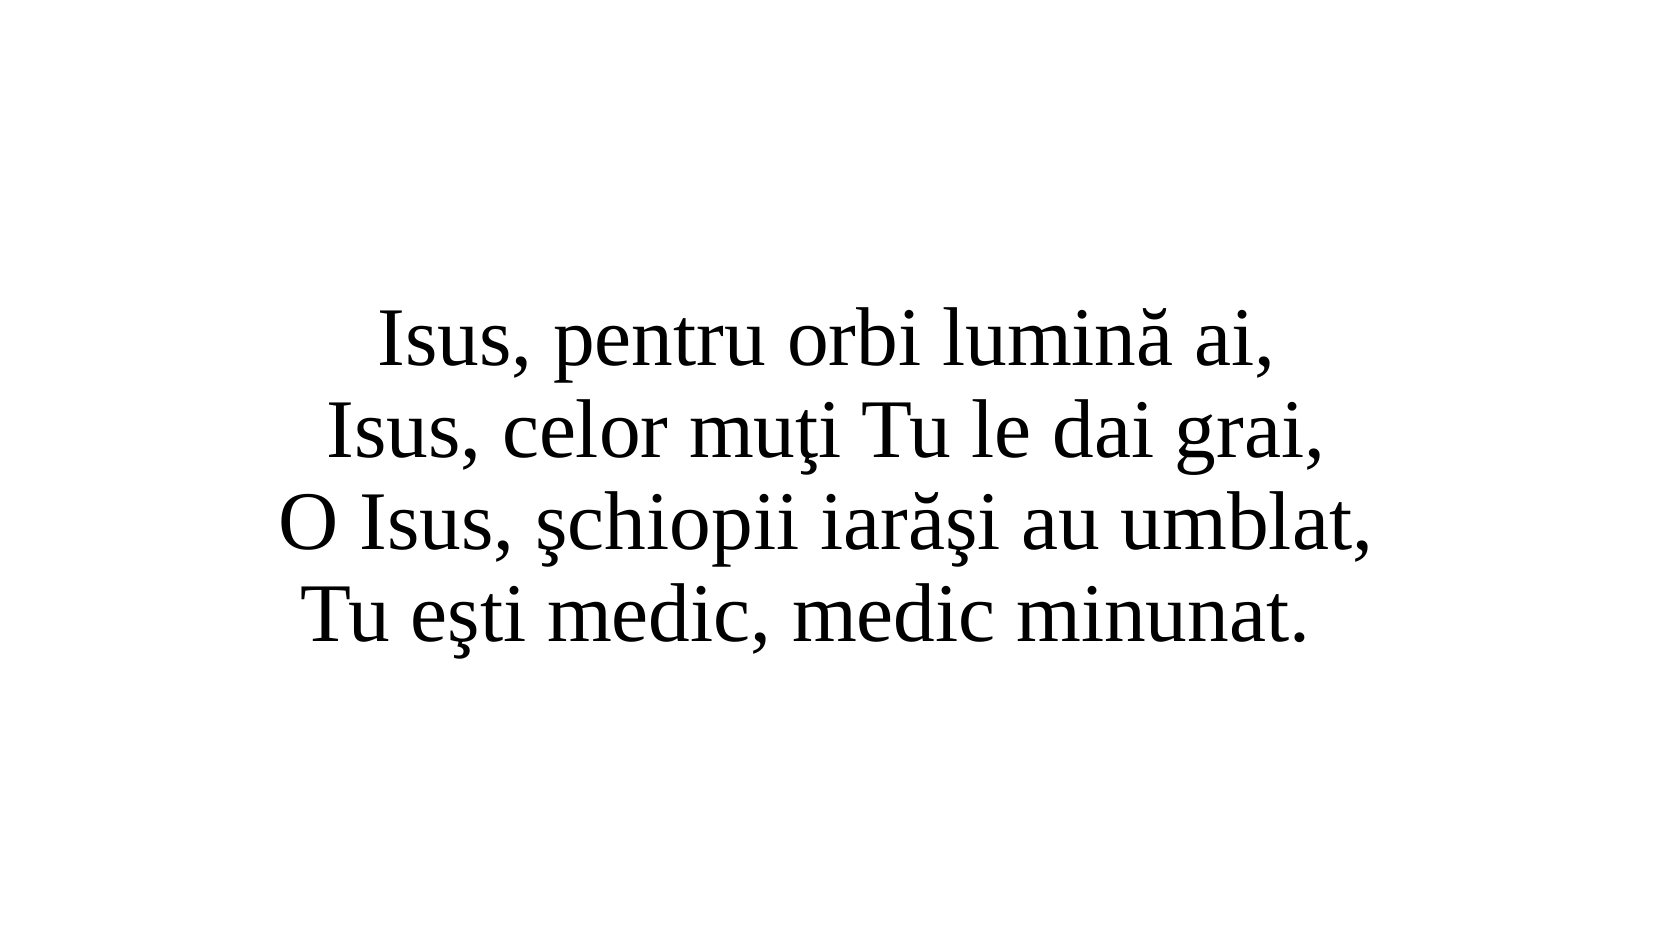

# Isus, pentru orbi lumină ai,
Isus, celor muţi Tu le dai grai,
O Isus, şchiopii iarăşi au umblat,
Tu eşti medic, medic minunat.